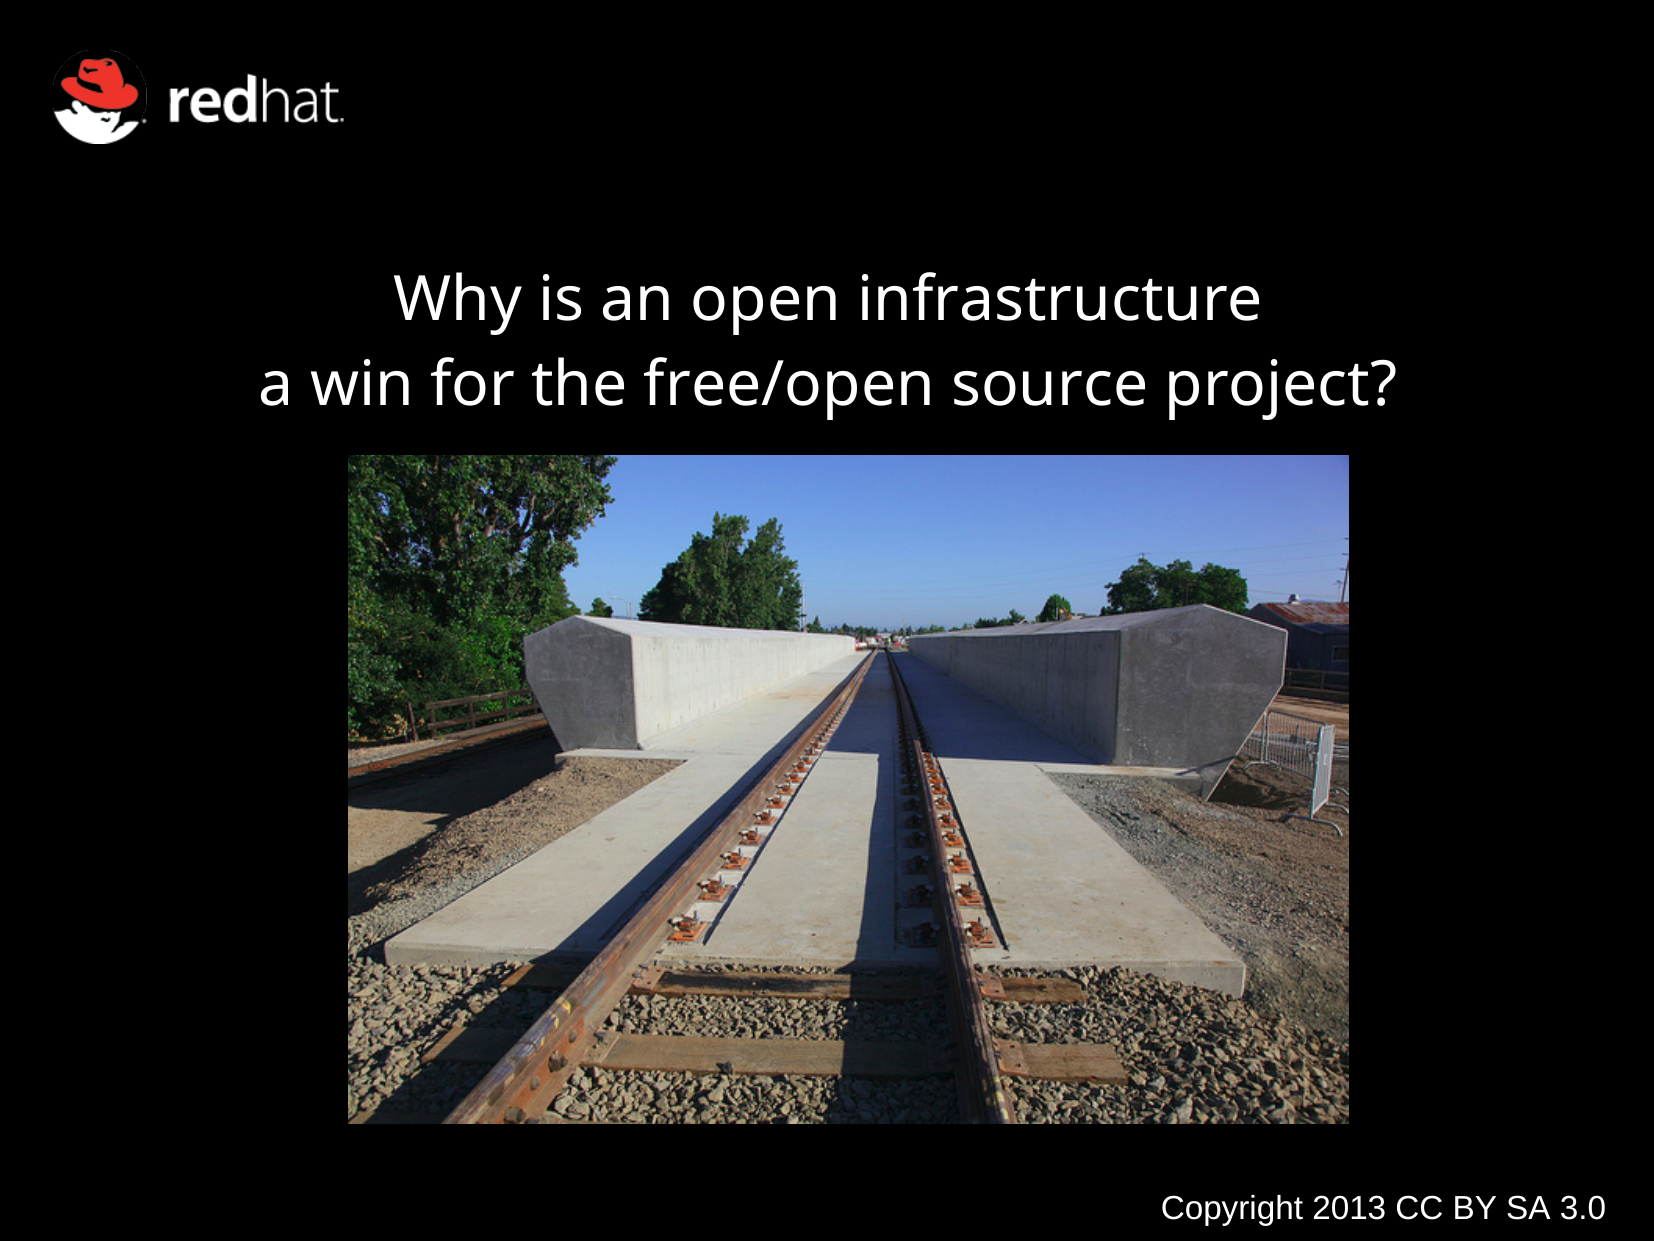

Why is an open infrastructure
a win for the free/open source project?